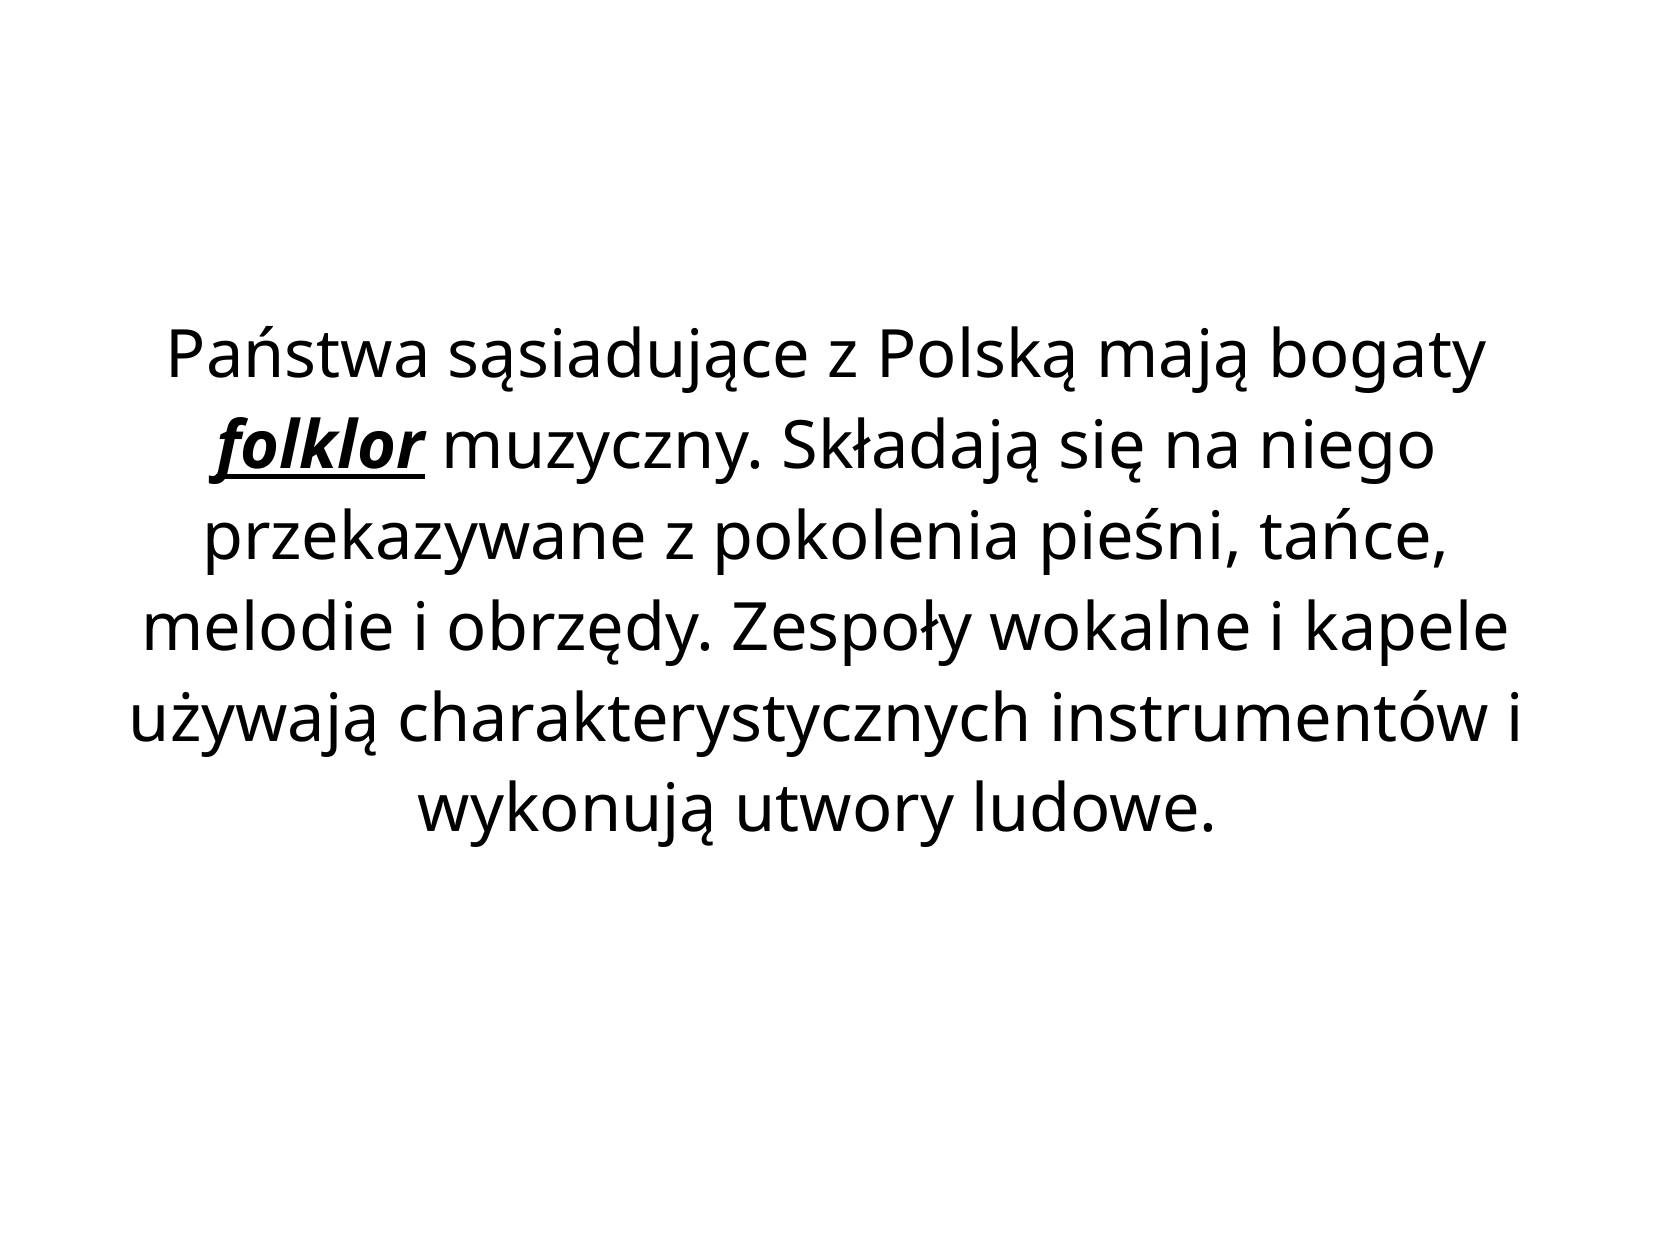

# Państwa sąsiadujące z Polską mają bogaty folklor muzyczny. Składają się na niego przekazywane z pokolenia pieśni, tańce, melodie i obrzędy. Zespoły wokalne i kapele używają charakterystycznych instrumentów i wykonują utwory ludowe.